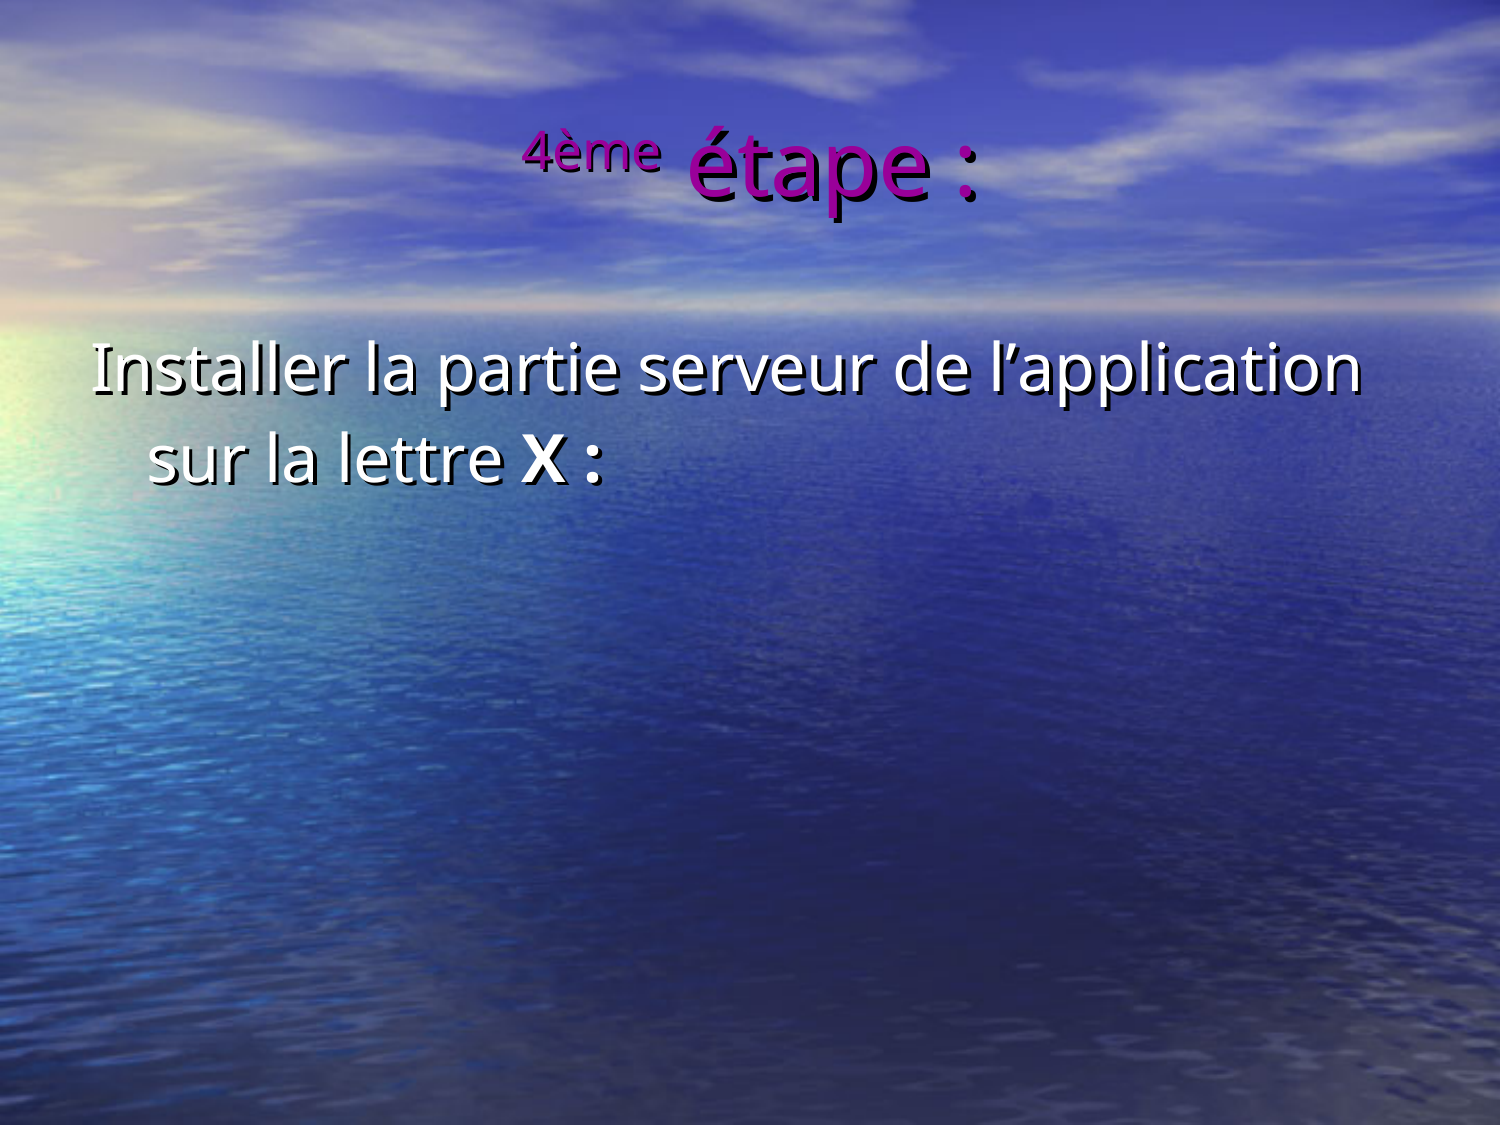

# 4ème étape :
Installer la partie serveur de l’application sur la lettre X :